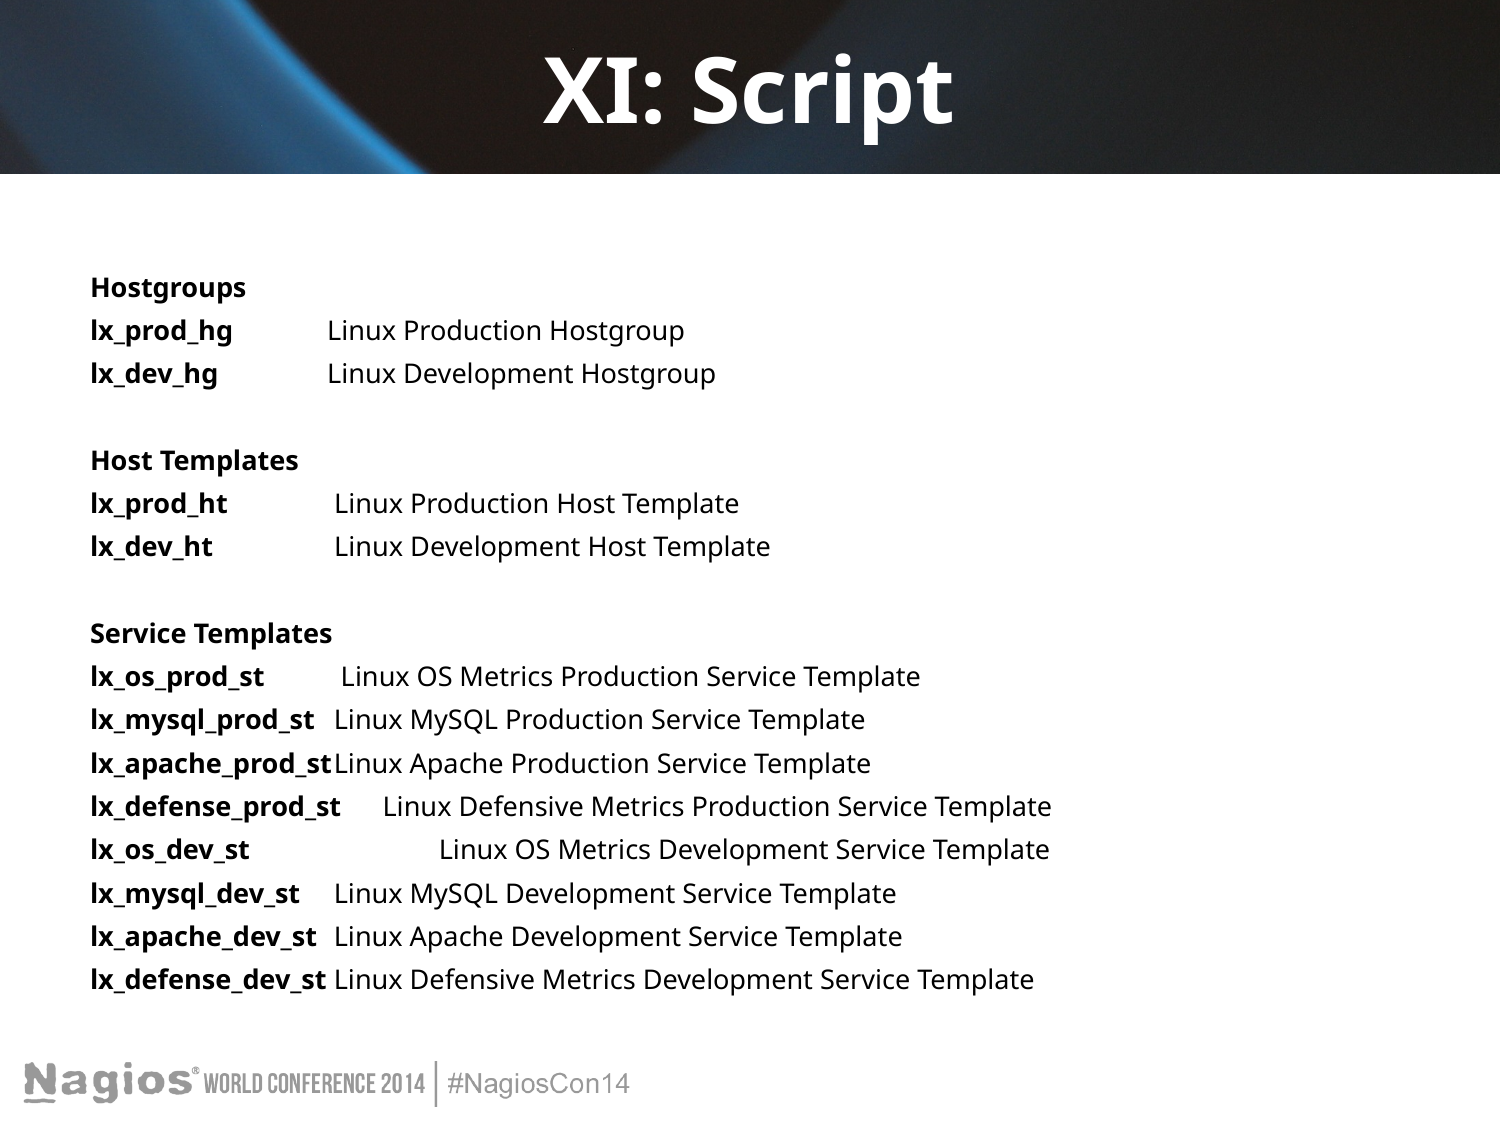

# XI: Script
Hostgroups
lx_prod_hg		 Linux Production Hostgroup
lx_dev_hg		 Linux Development Hostgroup
Host Templates
lx_prod_ht		 Linux Production Host Template
lx_dev_ht		 Linux Development Host Template
Service Templates
lx_os_prod_st		 Linux OS Metrics Production Service Template
lx_mysql_prod_st	Linux MySQL Production Service Template
lx_apache_prod_st	Linux Apache Production Service Template
lx_defense_prod_st	Linux Defensive Metrics Production Service Template
lx_os_dev_st		 Linux OS Metrics Development Service Template
lx_mysql_dev_st		Linux MySQL Development Service Template
lx_apache_dev_st	Linux Apache Development Service Template
lx_defense_dev_st	Linux Defensive Metrics Development Service Template